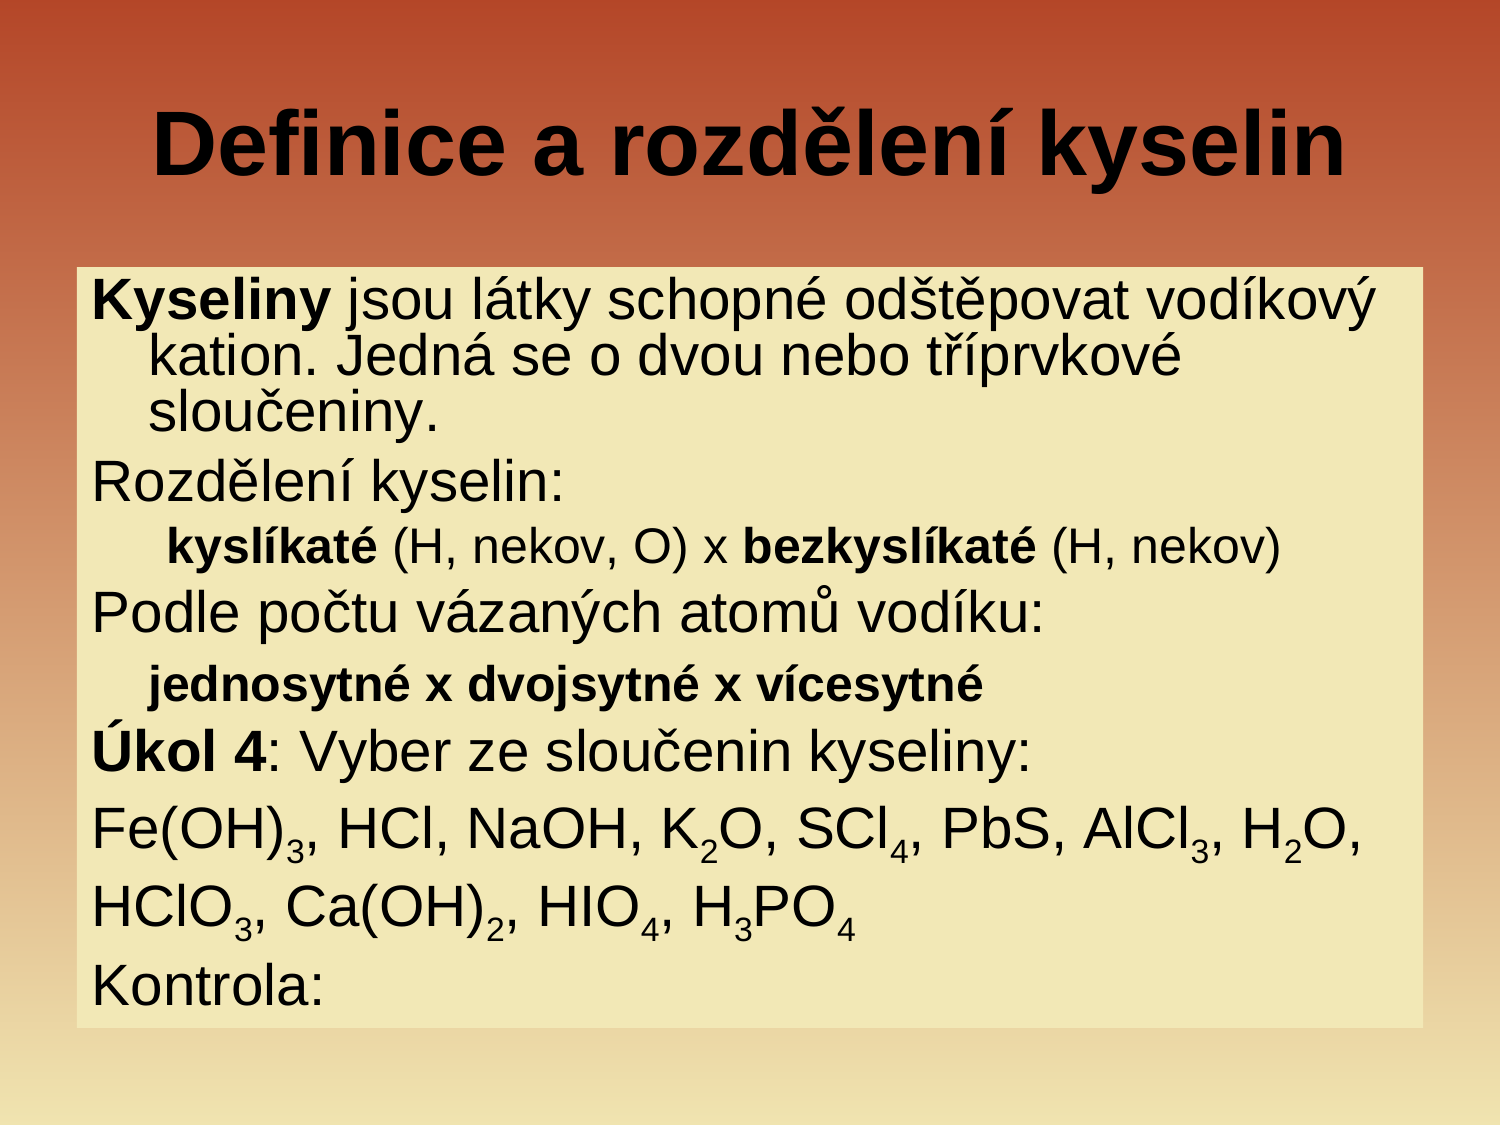

# Definice a rozdělení kyselin
Kyseliny jsou látky schopné odštěpovat vodíkový kation. Jedná se o dvou nebo tříprvkové sloučeniny.
Rozdělení kyselin:
kyslíkaté (H, nekov, O) x bezkyslíkaté (H, nekov)
Podle počtu vázaných atomů vodíku:
	jednosytné x dvojsytné x vícesytné
Úkol 4: Vyber ze sloučenin kyseliny:
Fe(OH)3, HCl, NaOH, K2O, SCl4, PbS, AlCl3, H2O,
HClO3, Ca(OH)2, HIO4, H3PO4
Kontrola: HCl, HClO3, HIO4, H3PO4